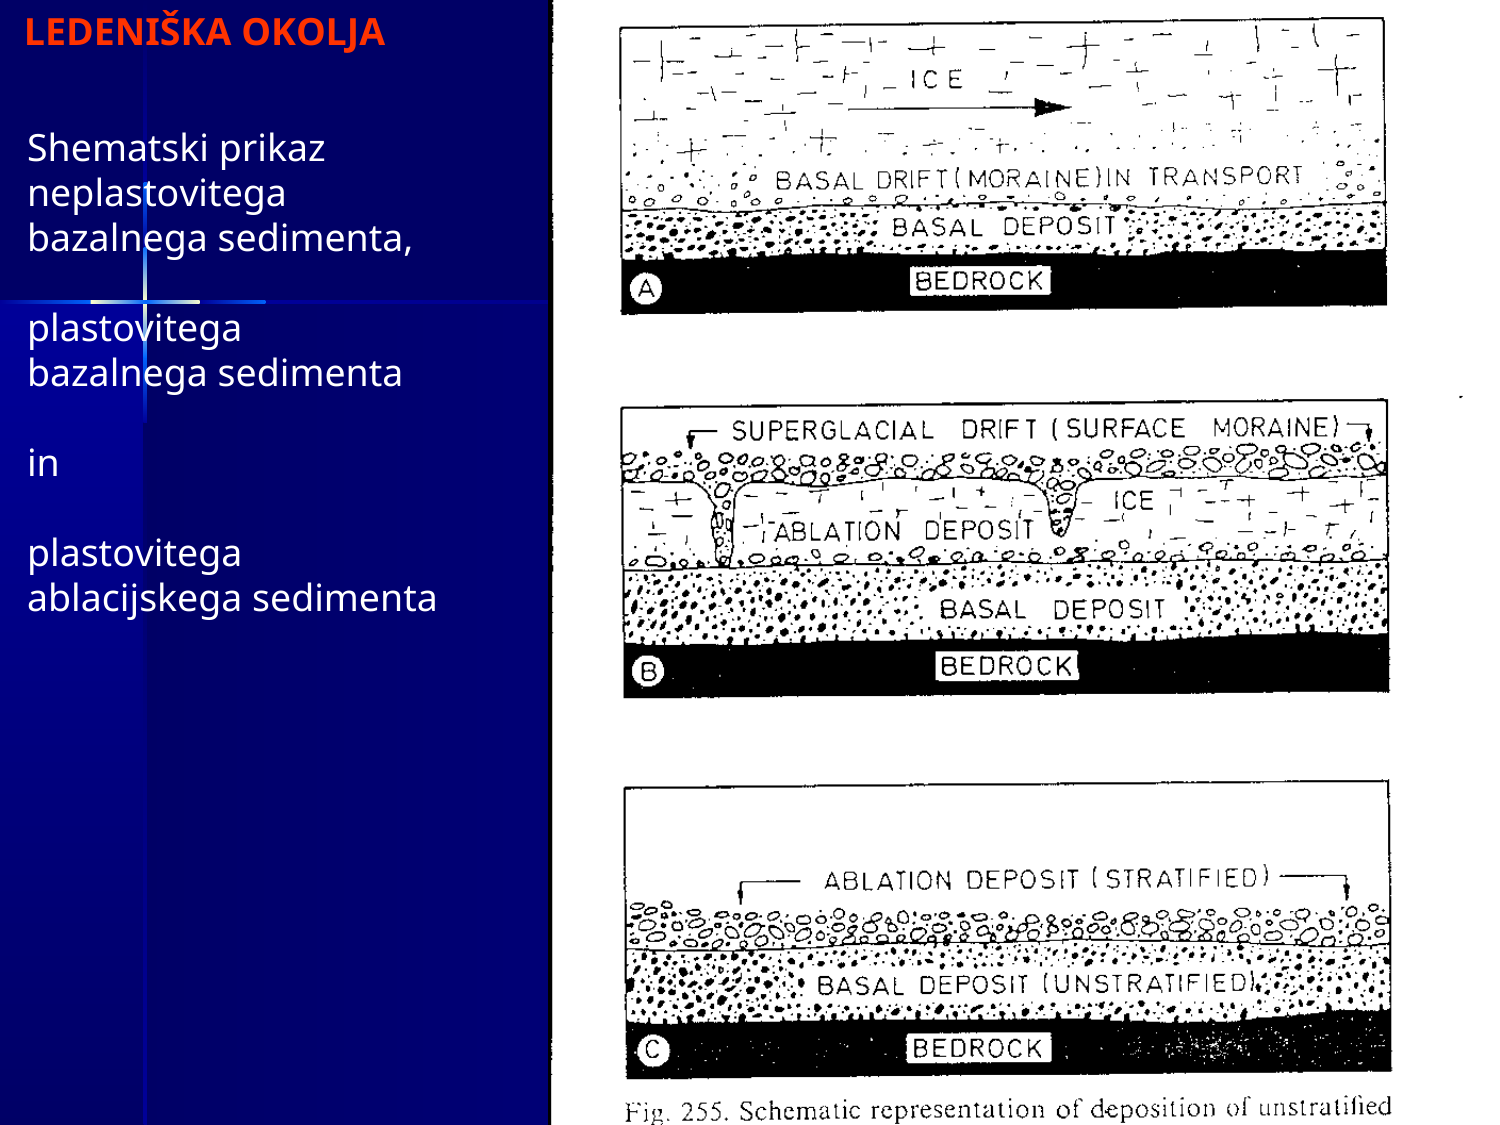

LEDENIŠKA OKOLJA
Shematski prikaz
neplastovitega
bazalnega sedimenta,
plastovitega
bazalnega sedimenta
in
plastovitega
ablacijskega sedimenta